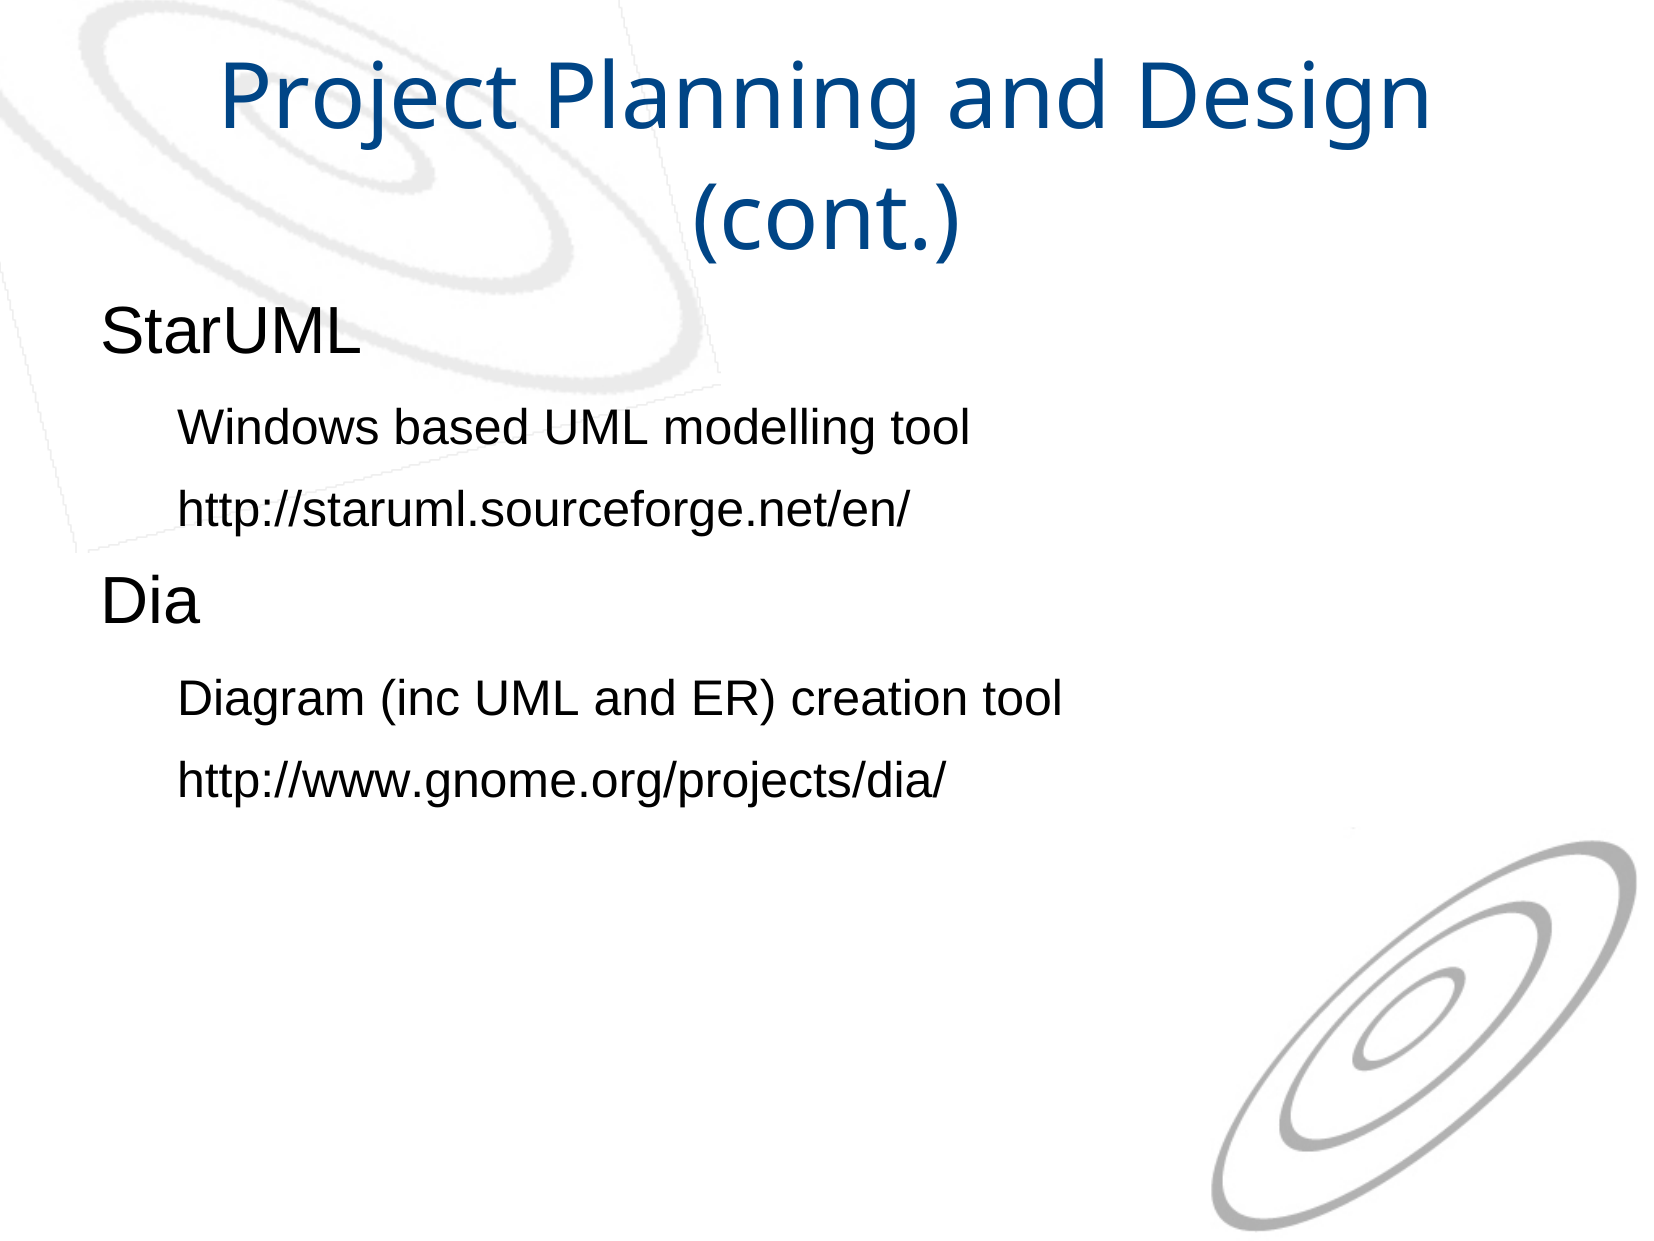

# Project Planning and Design (cont.)‏
StarUML
Windows based UML modelling tool
http://staruml.sourceforge.net/en/
Dia
Diagram (inc UML and ER) creation tool
http://www.gnome.org/projects/dia/